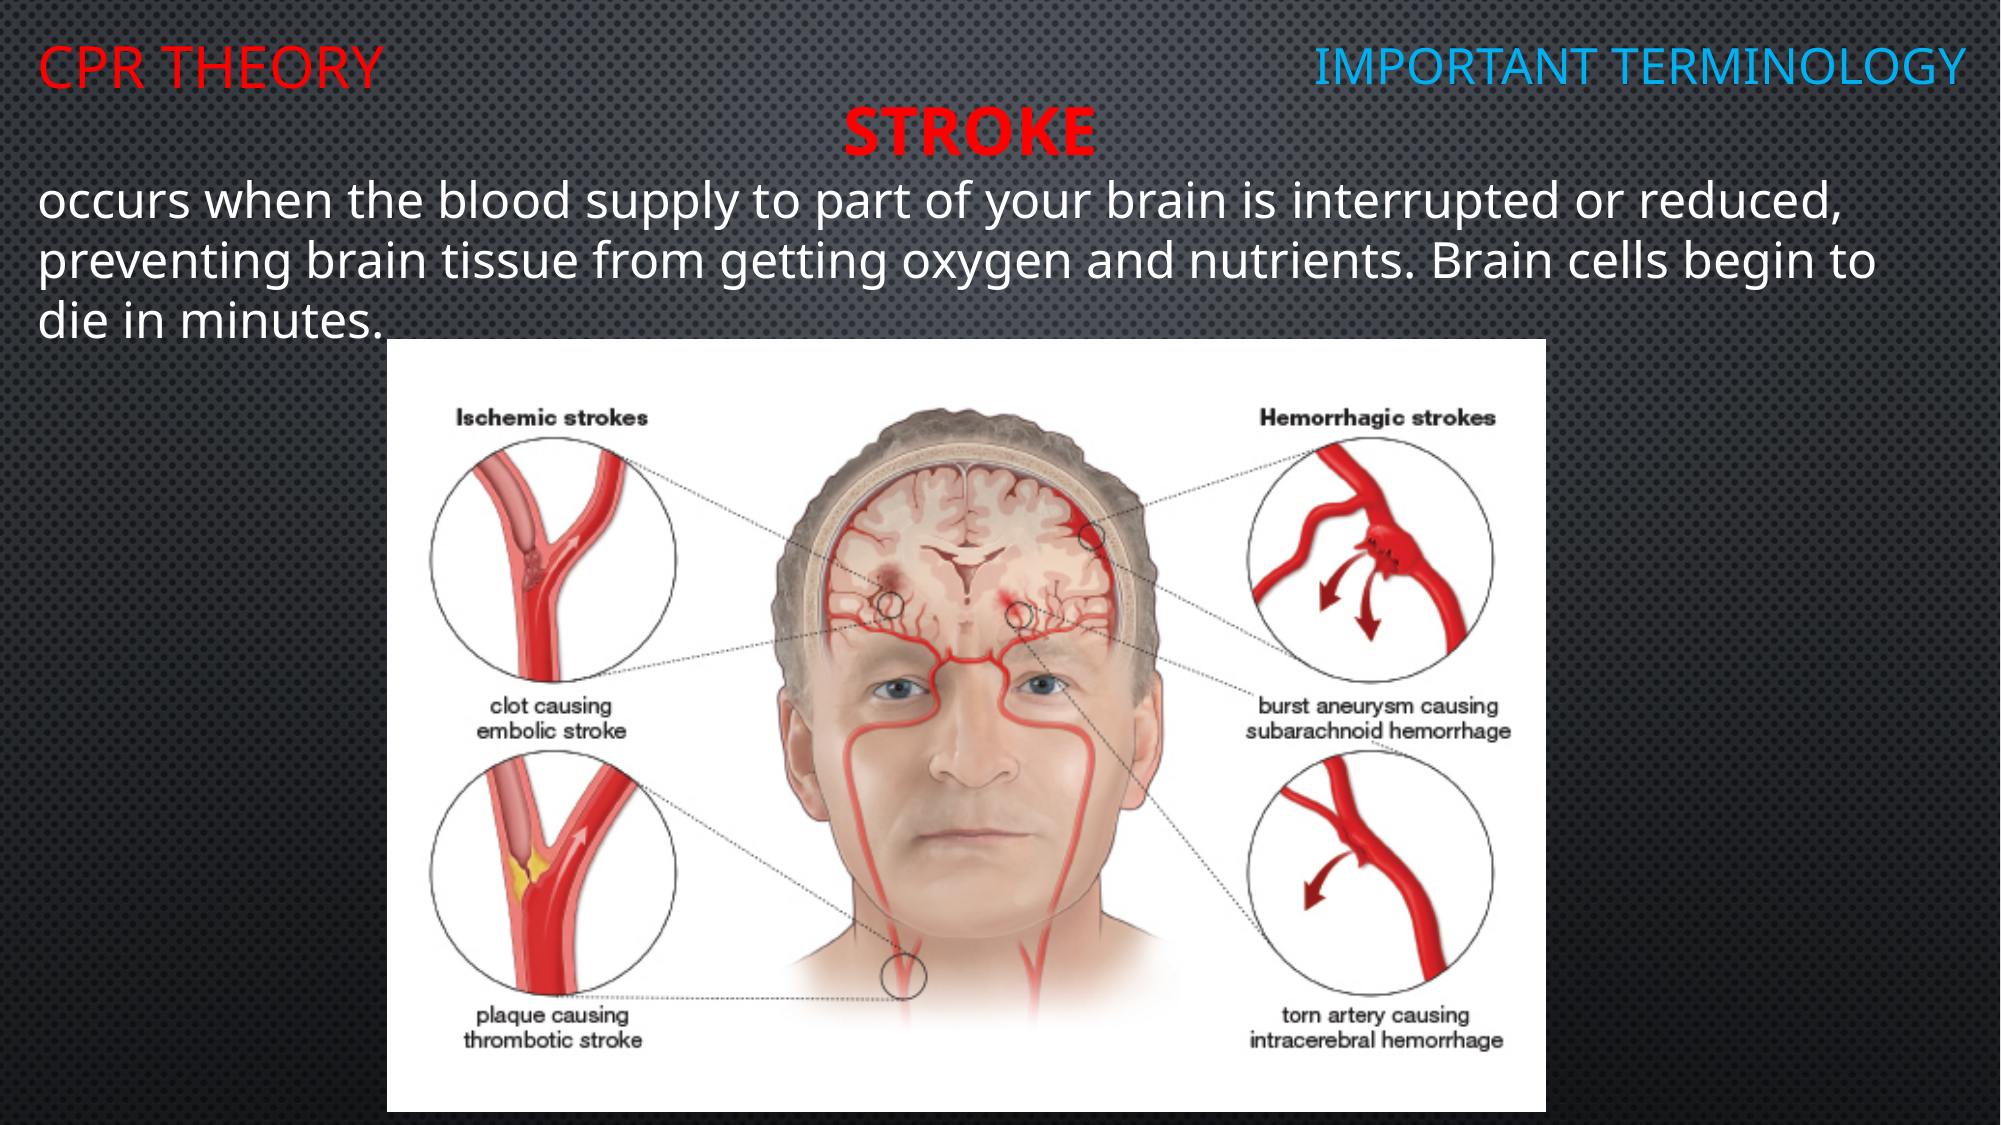

CPR Theory
IMPORTANT TERMINOLOGY
STROKE
occurs when the blood supply to part of your brain is interrupted or reduced, preventing brain tissue from getting oxygen and nutrients. Brain cells begin to die in minutes.